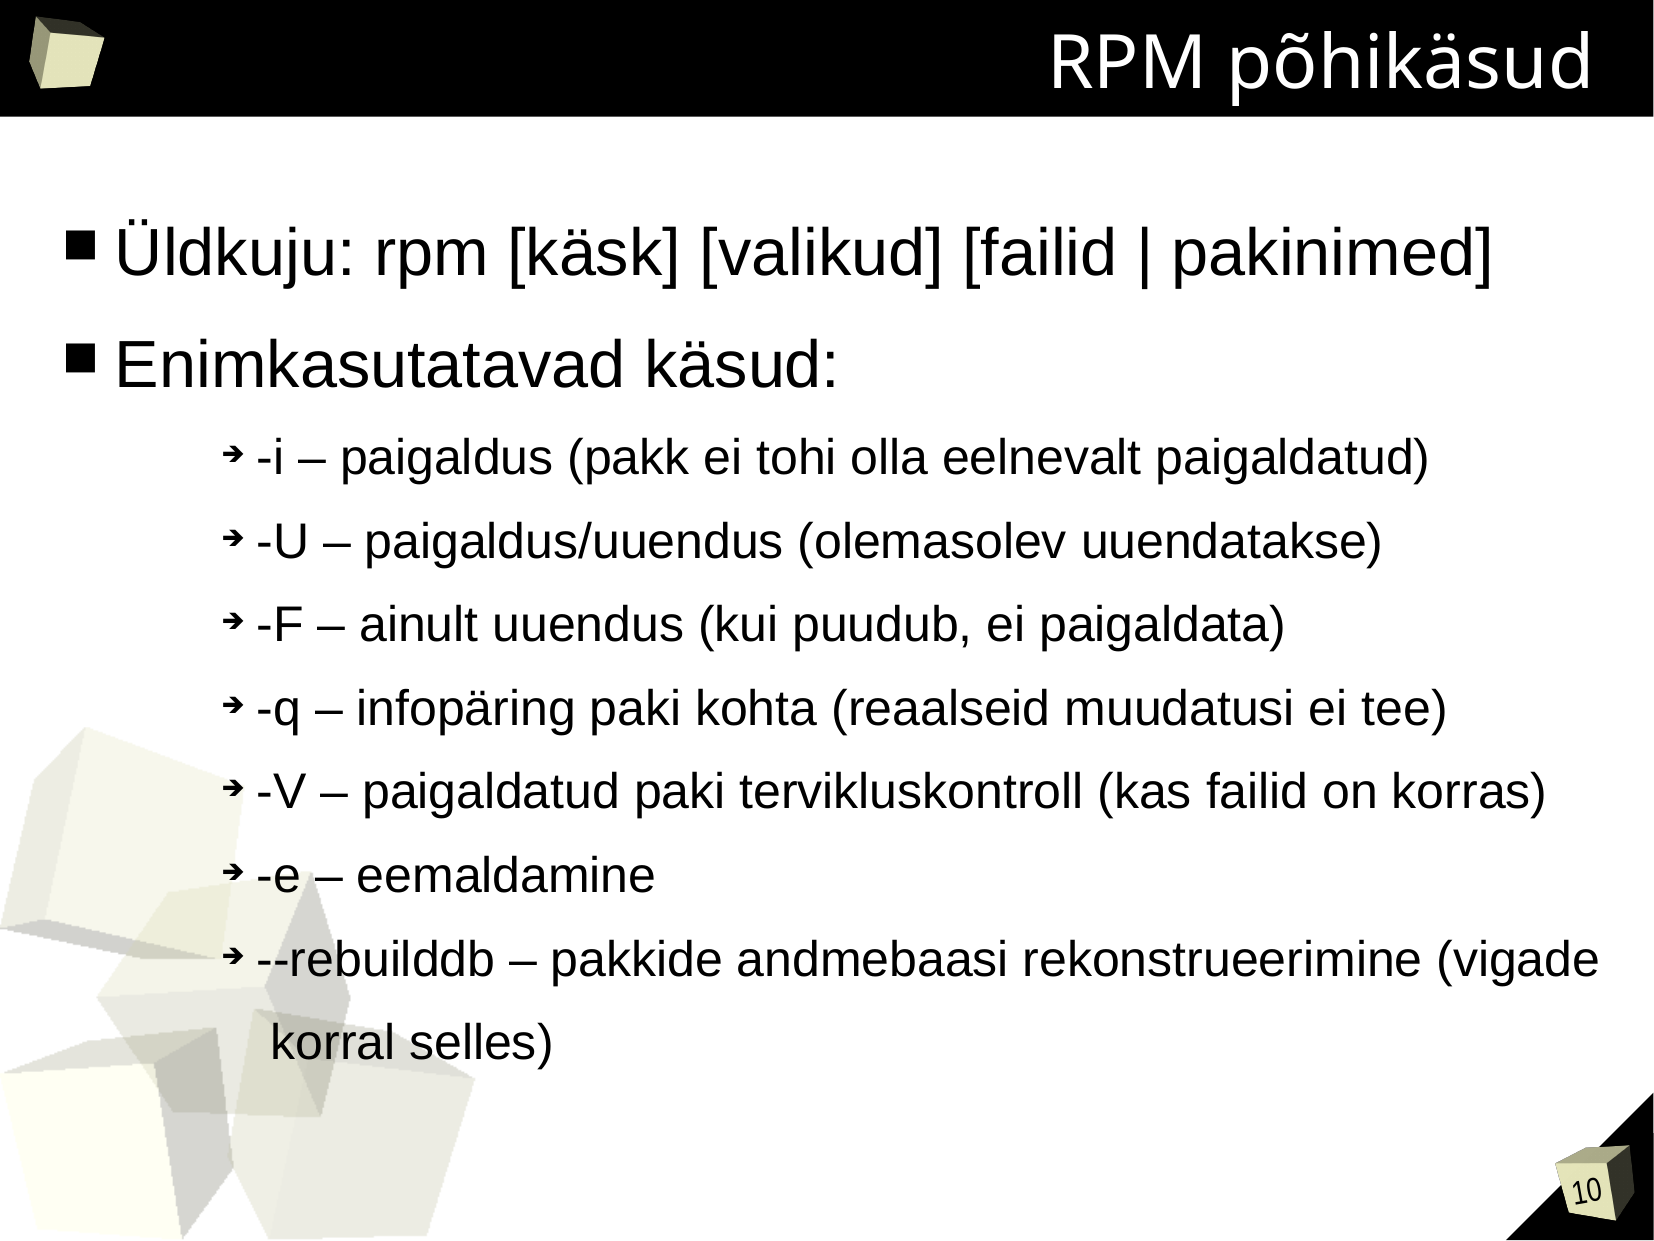

# RPM põhikäsud
Üldkuju: rpm [käsk] [valikud] [failid | pakinimed]
Enimkasutatavad käsud:
-i – paigaldus (pakk ei tohi olla eelnevalt paigaldatud)
-U – paigaldus/uuendus (olemasolev uuendatakse)
-F – ainult uuendus (kui puudub, ei paigaldata)
-q – infopäring paki kohta (reaalseid muudatusi ei tee)
-V – paigaldatud paki tervikluskontroll (kas failid on korras)
-e – eemaldamine
--rebuilddb – pakkide andmebaasi rekonstrueerimine (vigade korral selles)